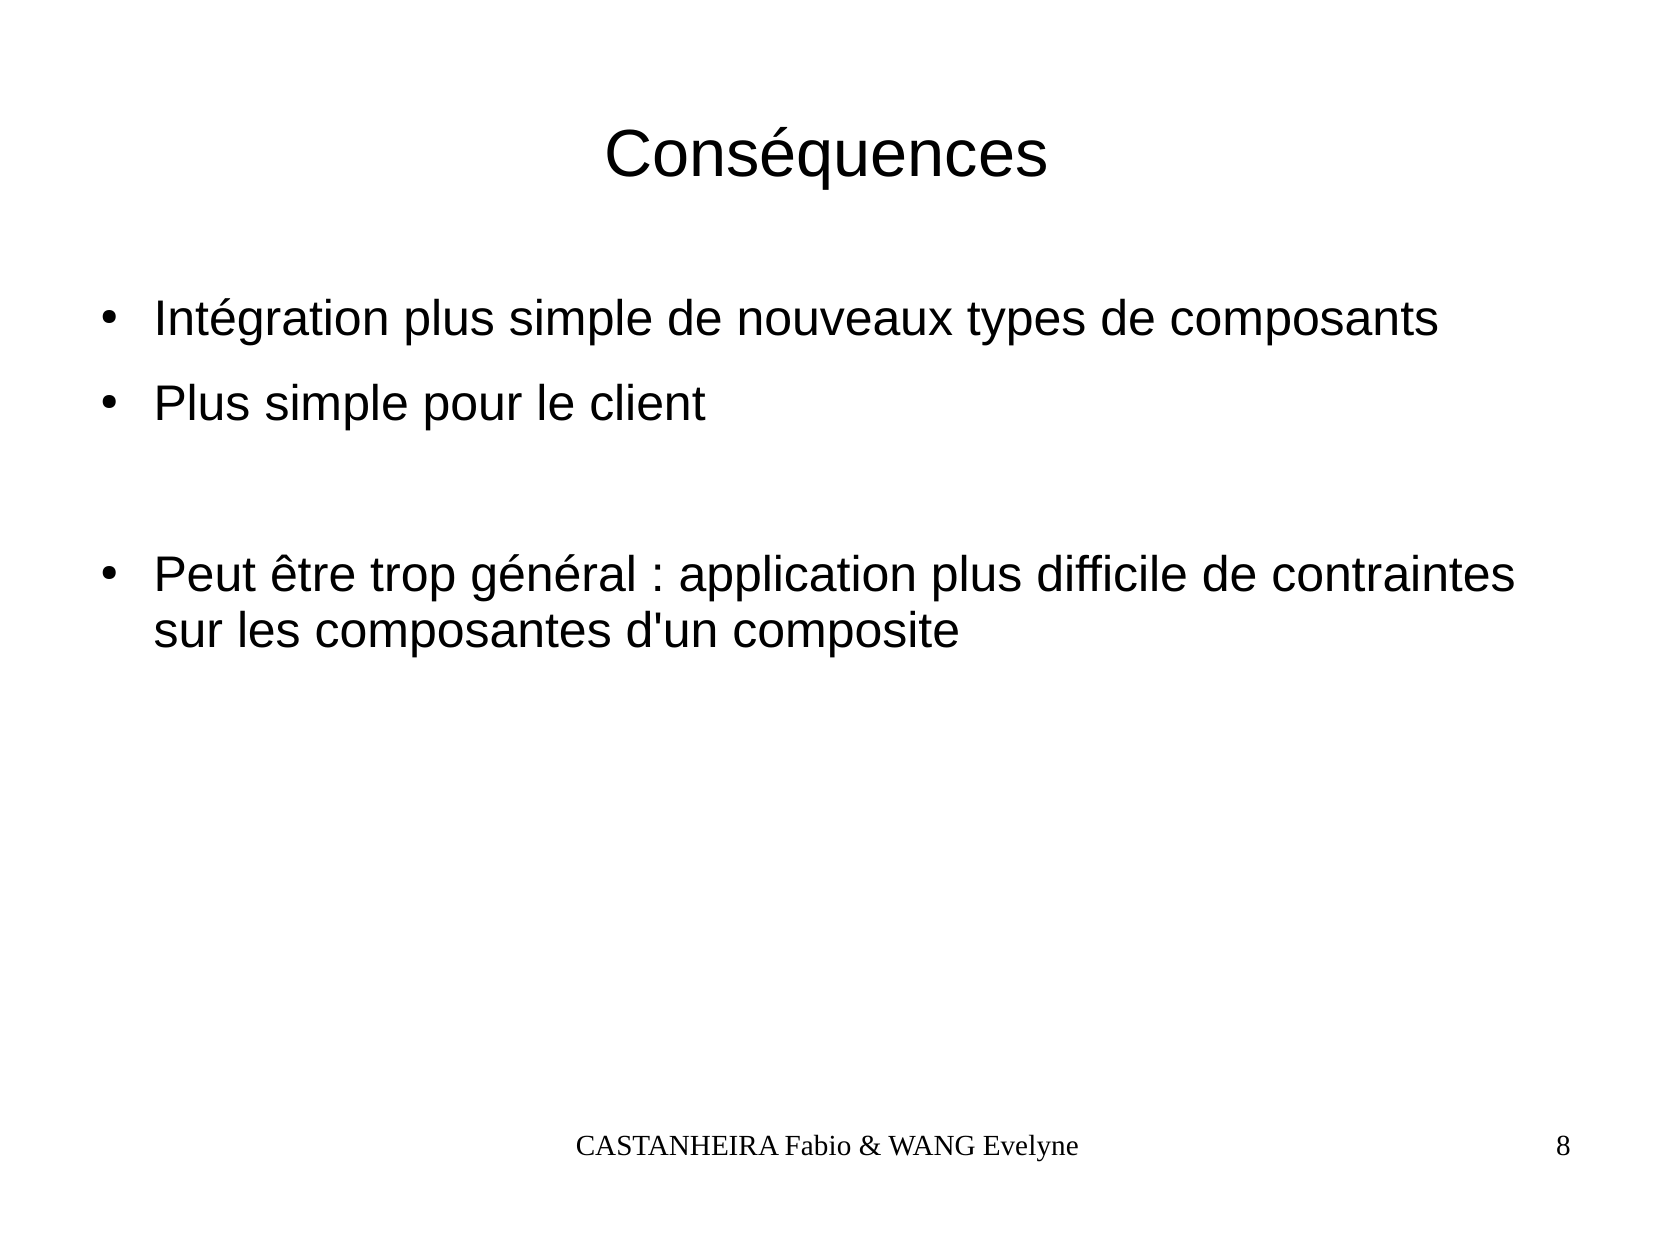

# Conséquences
Intégration plus simple de nouveaux types de composants
Plus simple pour le client
Peut être trop général : application plus difficile de contraintes sur les composantes d'un composite
CASTANHEIRA Fabio & WANG Evelyne
8